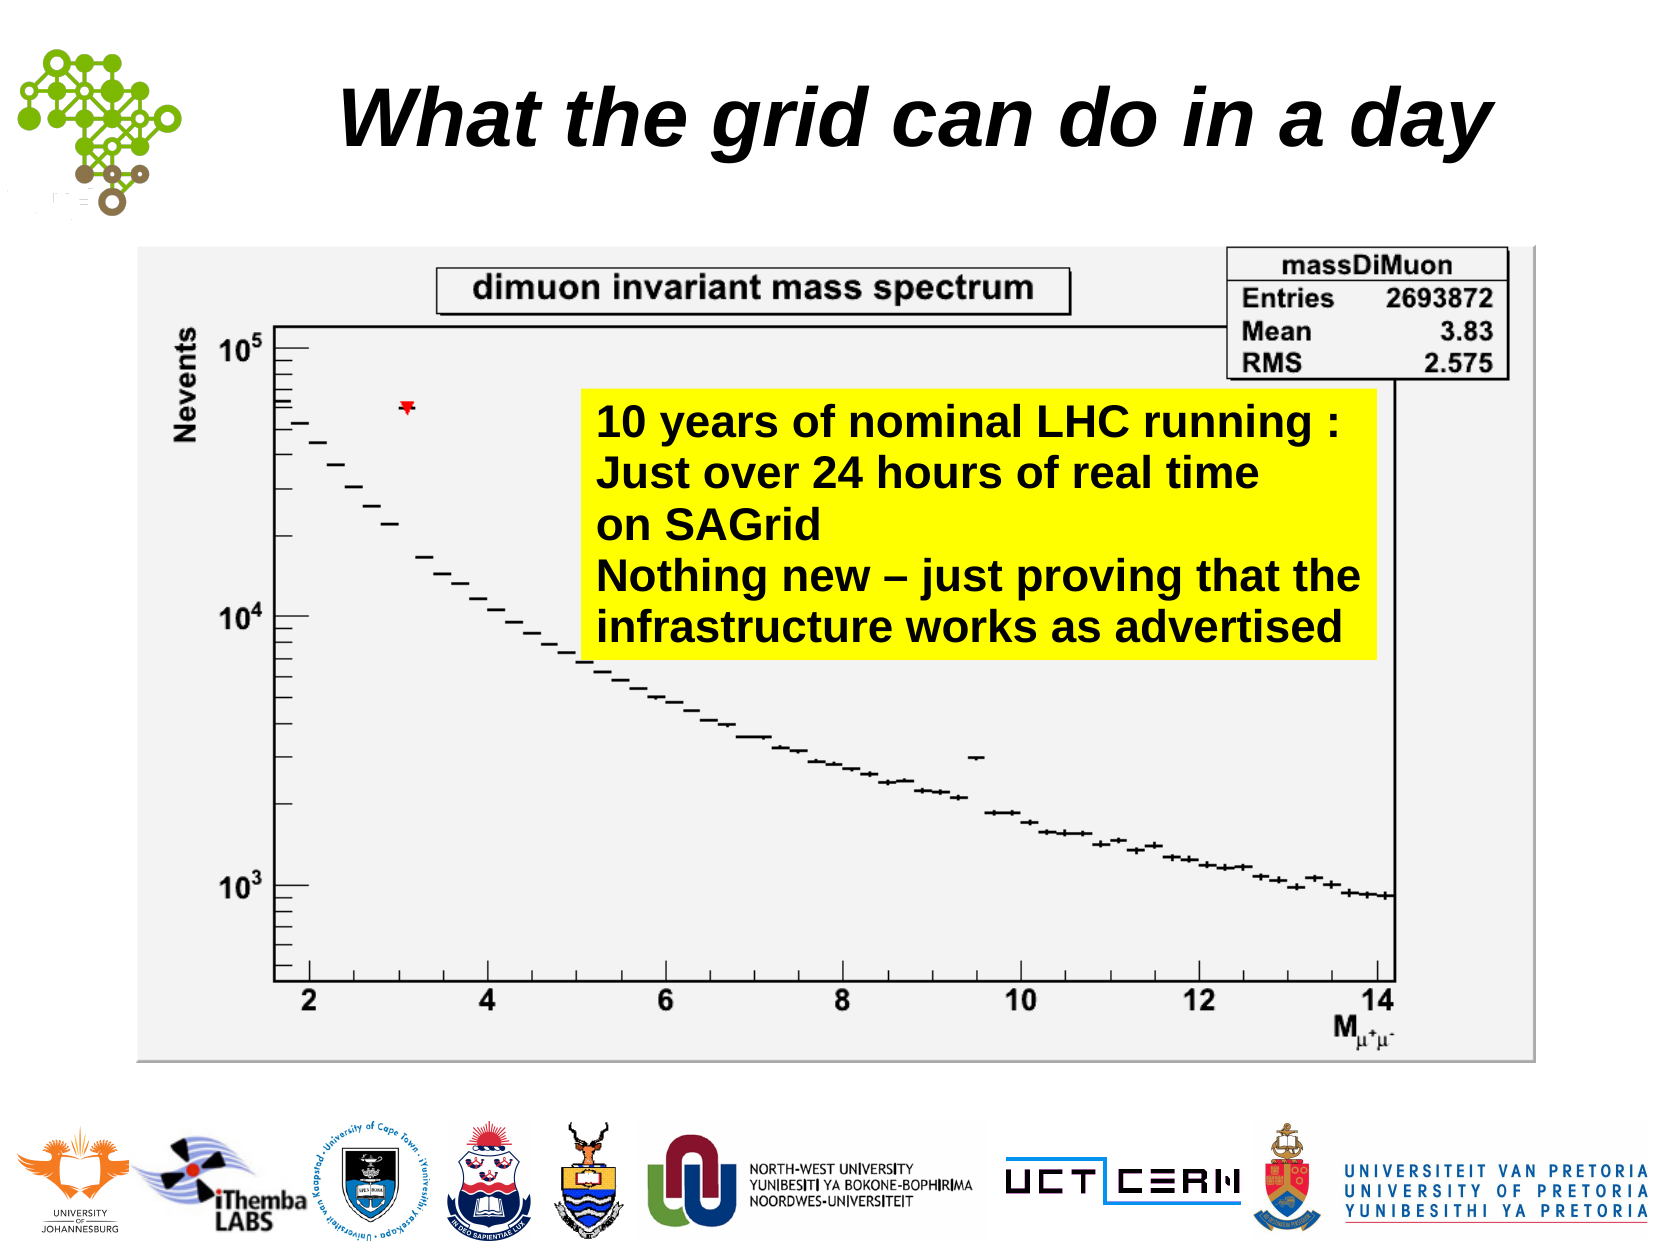

# What the grid can do in a day
10 years of nominal LHC running :
Just over 24 hours of real time
on SAGrid
Nothing new – just proving that the
infrastructure works as advertised